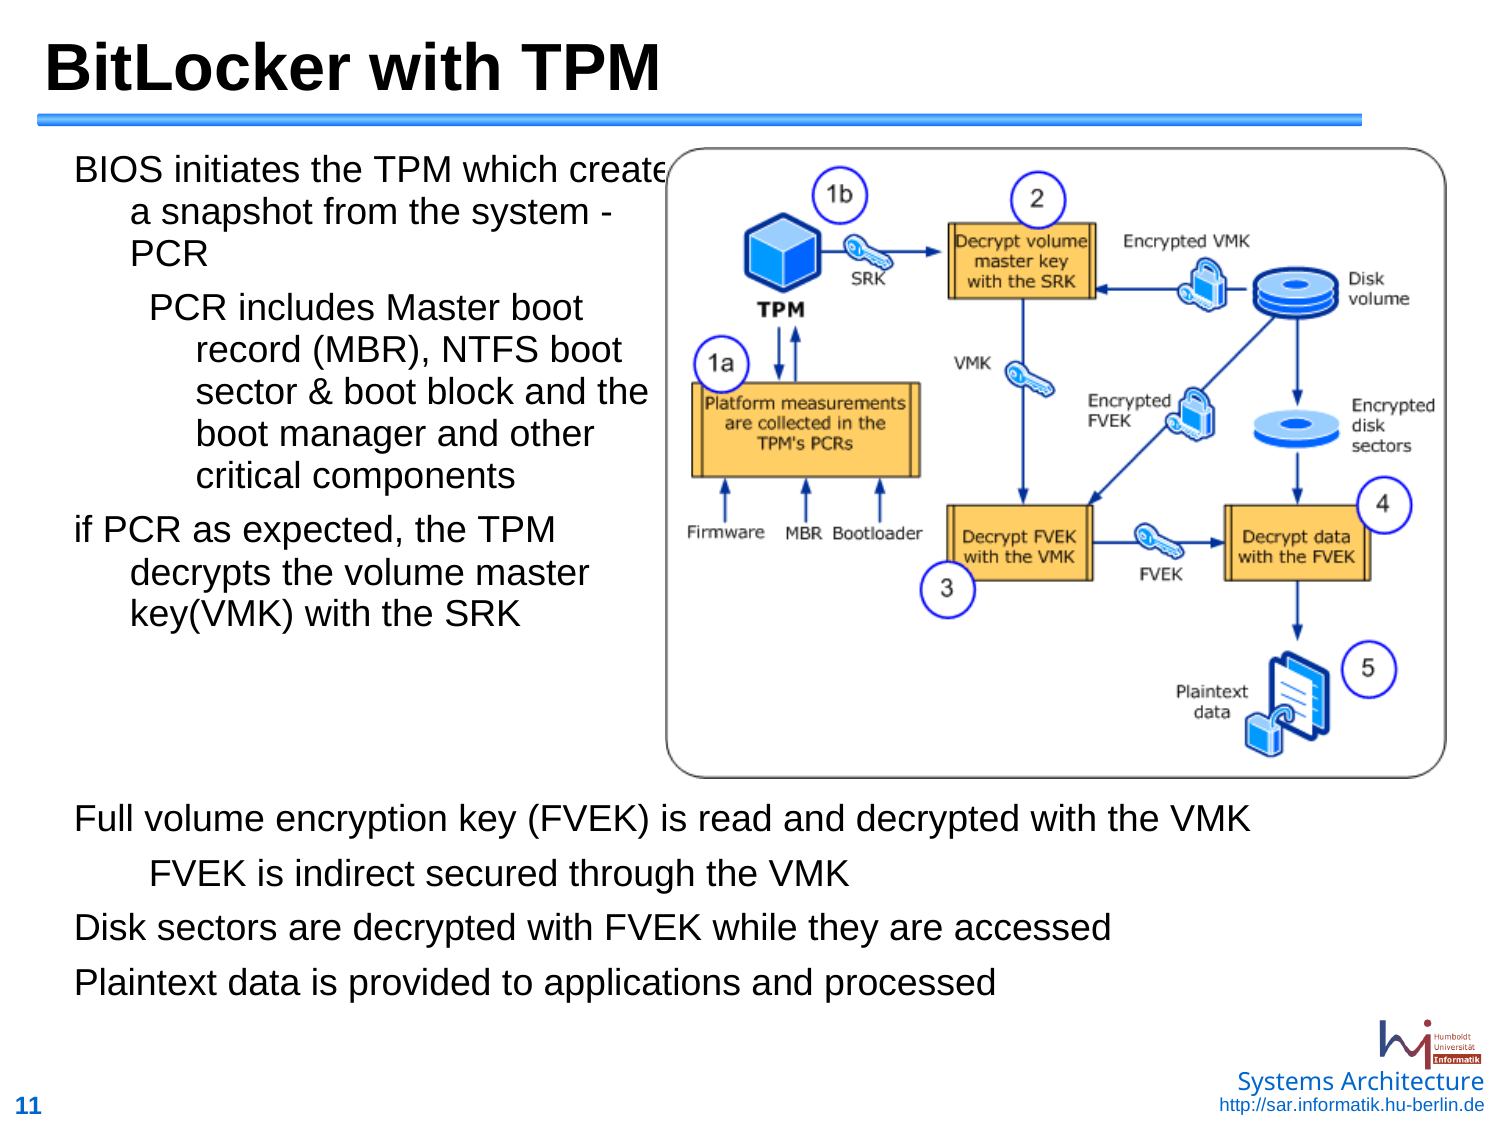

# BitLocker with TPM
BIOS initiates the TPM which creates a snapshot from the system - PCR
PCR includes Master boot record (MBR), NTFS boot sector & boot block and the boot manager and other critical components
if PCR as expected, the TPM decrypts the volume master key(VMK) with the SRK
Full volume encryption key (FVEK) is read and decrypted with the VMK
FVEK is indirect secured through the VMK
Disk sectors are decrypted with FVEK while they are accessed
Plaintext data is provided to applications and processed